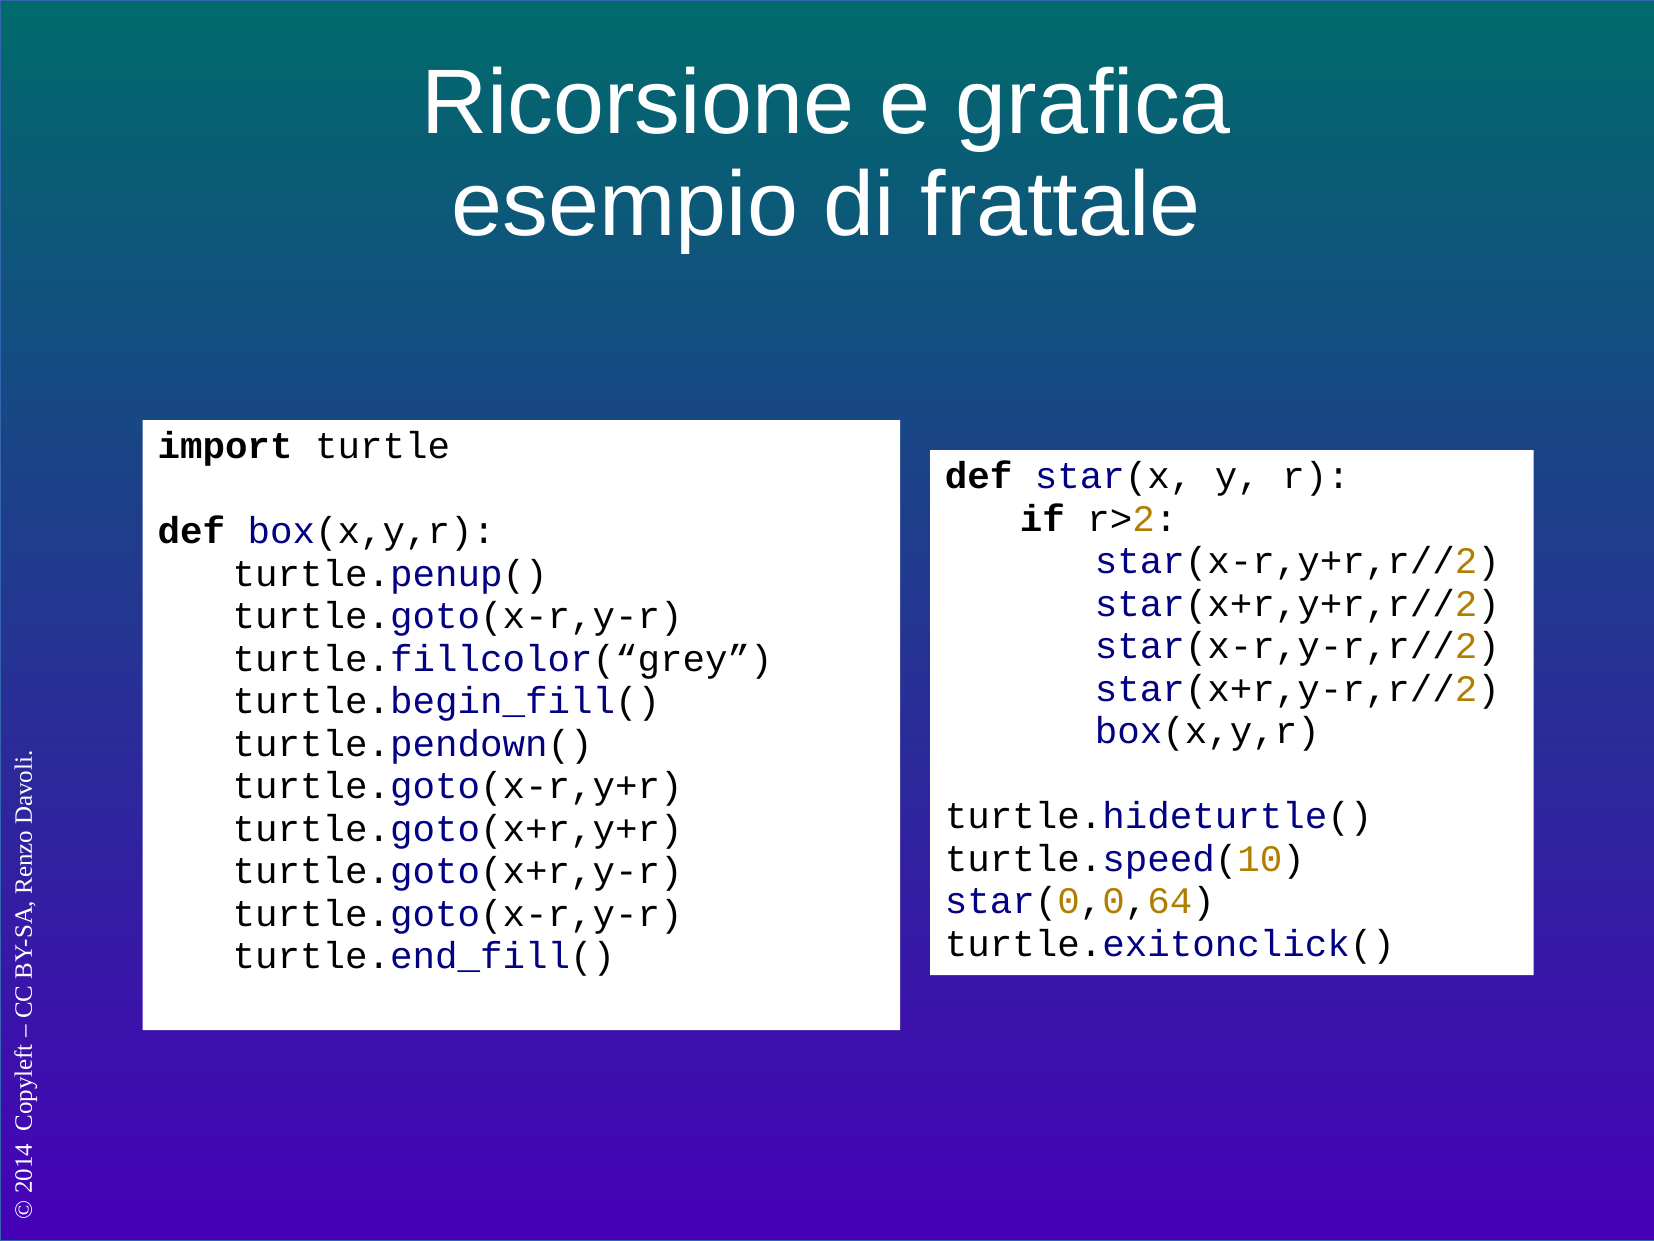

# Ricorsione e grafica esempio di frattale
import turtle
def box(x,y,r):
	turtle.penup()
	turtle.goto(x-r,y-r)
	turtle.fillcolor(“grey”)
	turtle.begin_fill()
	turtle.pendown()
	turtle.goto(x-r,y+r)
	turtle.goto(x+r,y+r)
	turtle.goto(x+r,y-r)
	turtle.goto(x-r,y-r)
	turtle.end_fill()
def star(x, y, r):
	if r>2:
		star(x-r,y+r,r//2)
		star(x+r,y+r,r//2)
		star(x-r,y-r,r//2)
		star(x+r,y-r,r//2)
		box(x,y,r)
turtle.hideturtle()
turtle.speed(10)
star(0,0,64)
turtle.exitonclick()